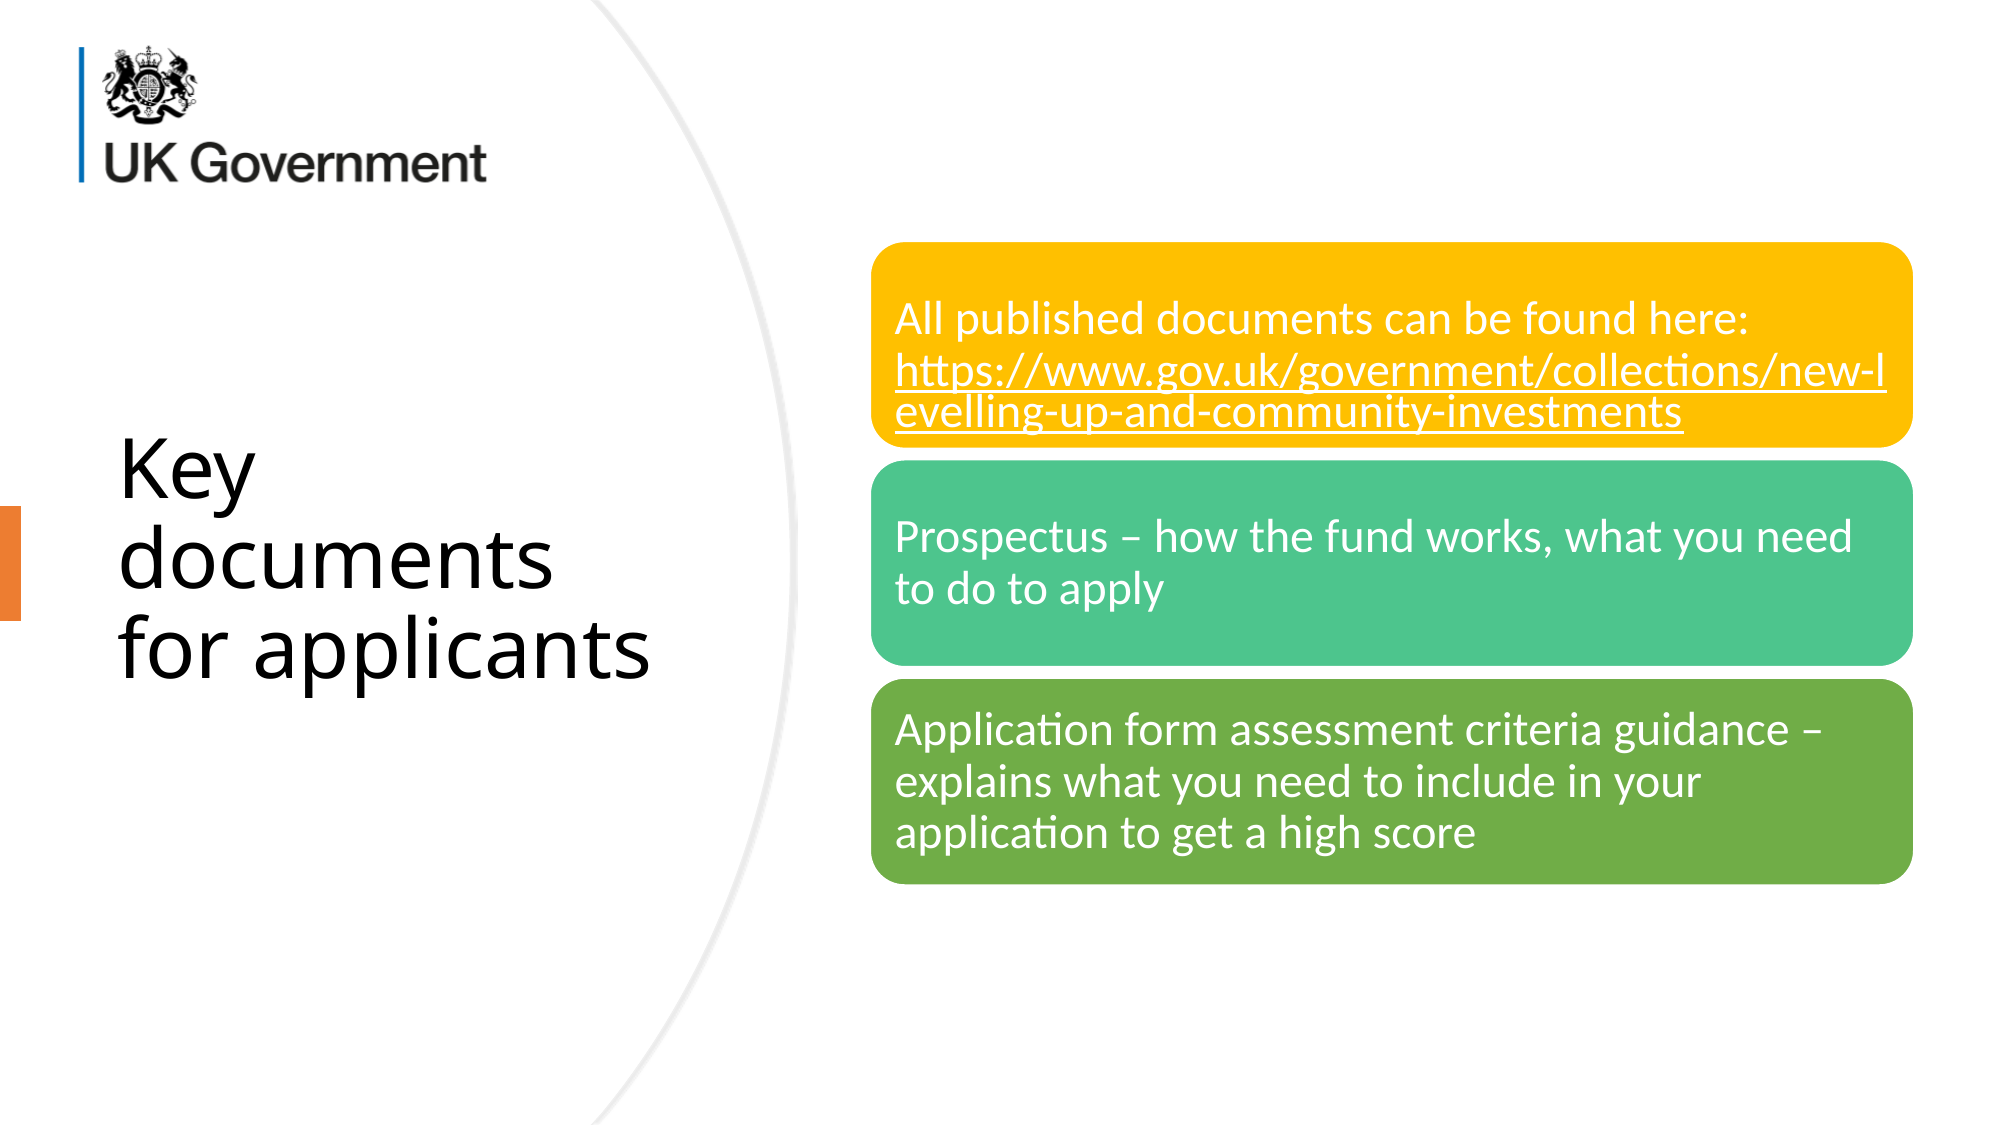

# Key documents for applicants
All published documents can be found here: https://www.gov.uk/government/collections/new-levelling-up-and-community-investments
Prospectus – how the fund works, what you need to do to apply
Application form assessment criteria guidance – explains what you need to include in your application to get a high score